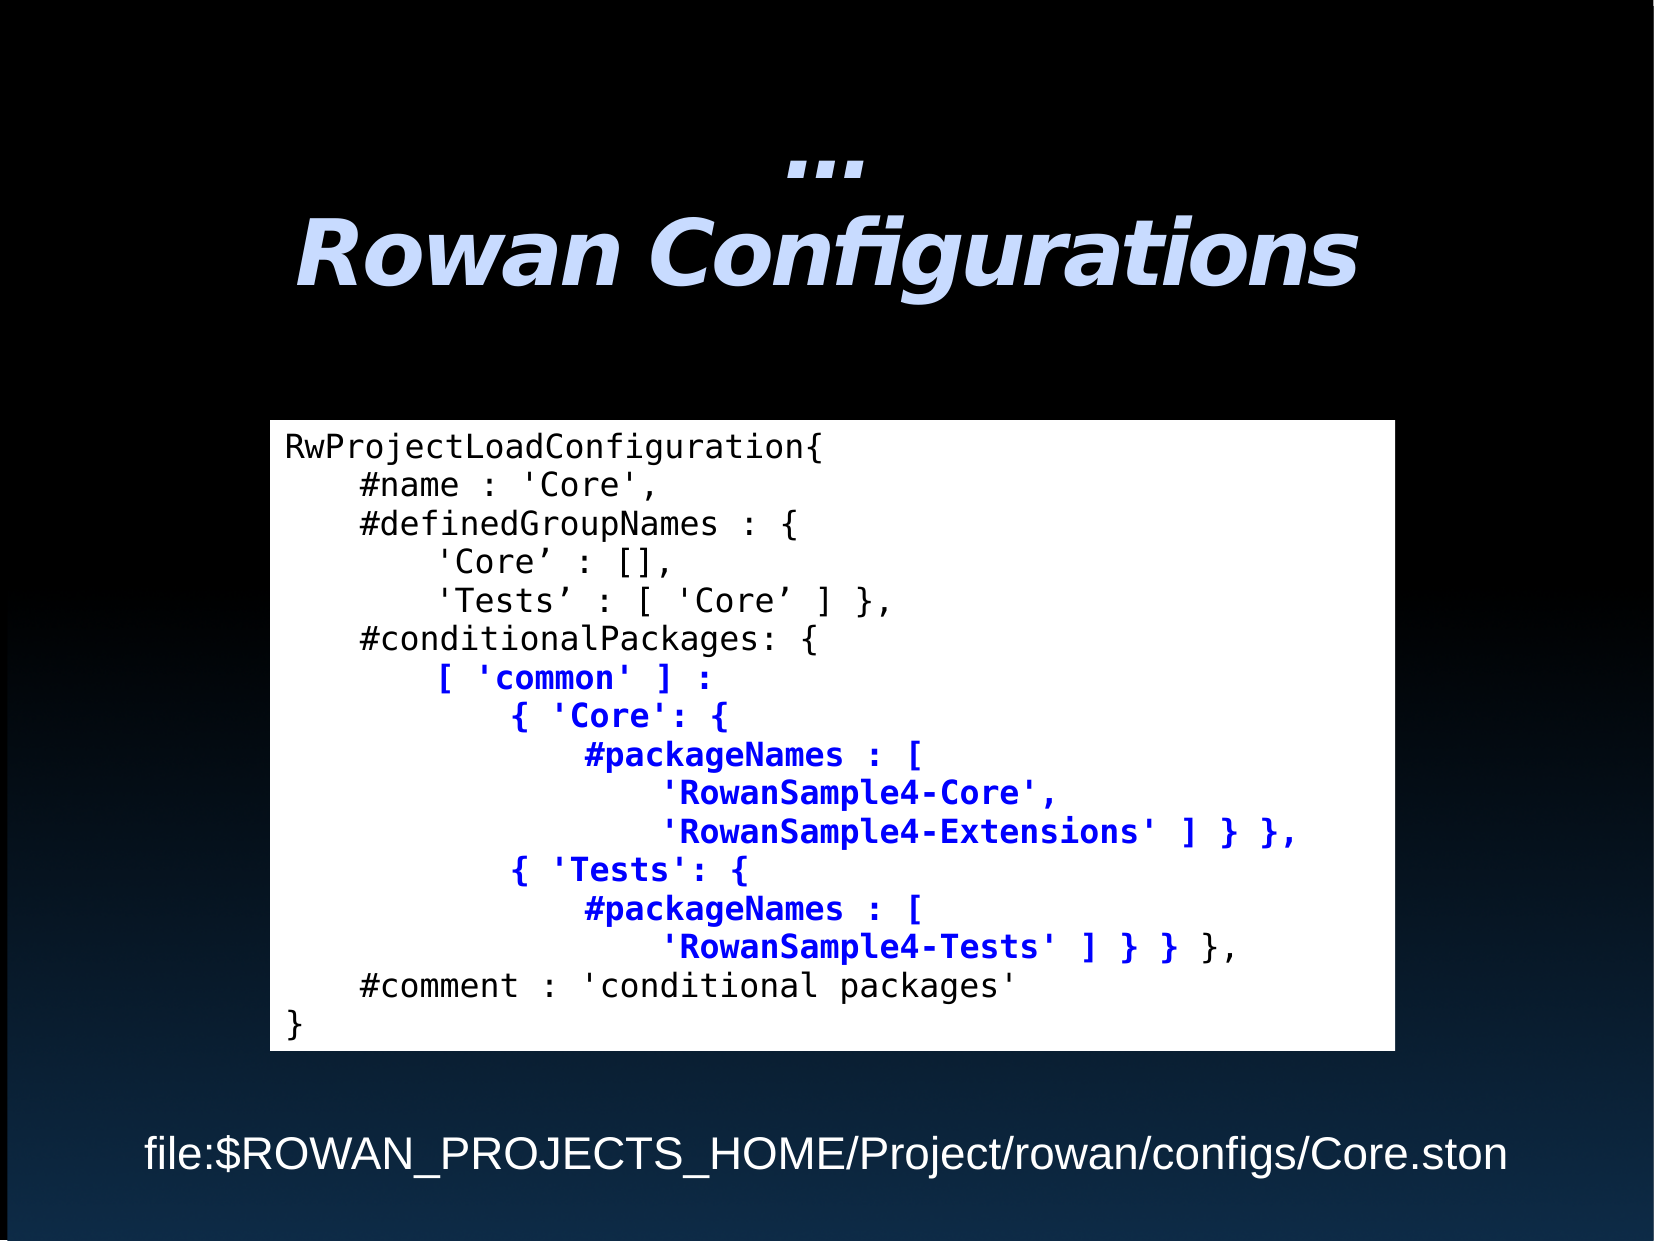

# … Rowan Configurations
RwProjectLoadConfiguration{
	#name : 'Core',
	#definedGroupNames : {
		'Core’ : [],
		'Tests’ : [ 'Core’ ] },
	#conditionalPackages: {
		[ 'common' ] :
			{ 'Core': {
				#packageNames : [
					'RowanSample4-Core',
					'RowanSample4-Extensions' ] } },
			{ 'Tests': {
				#packageNames : [
					'RowanSample4-Tests' ] } } },
	#comment : 'conditional packages'
}
file:$ROWAN_PROJECTS_HOME/Project/rowan/configs/Core.ston